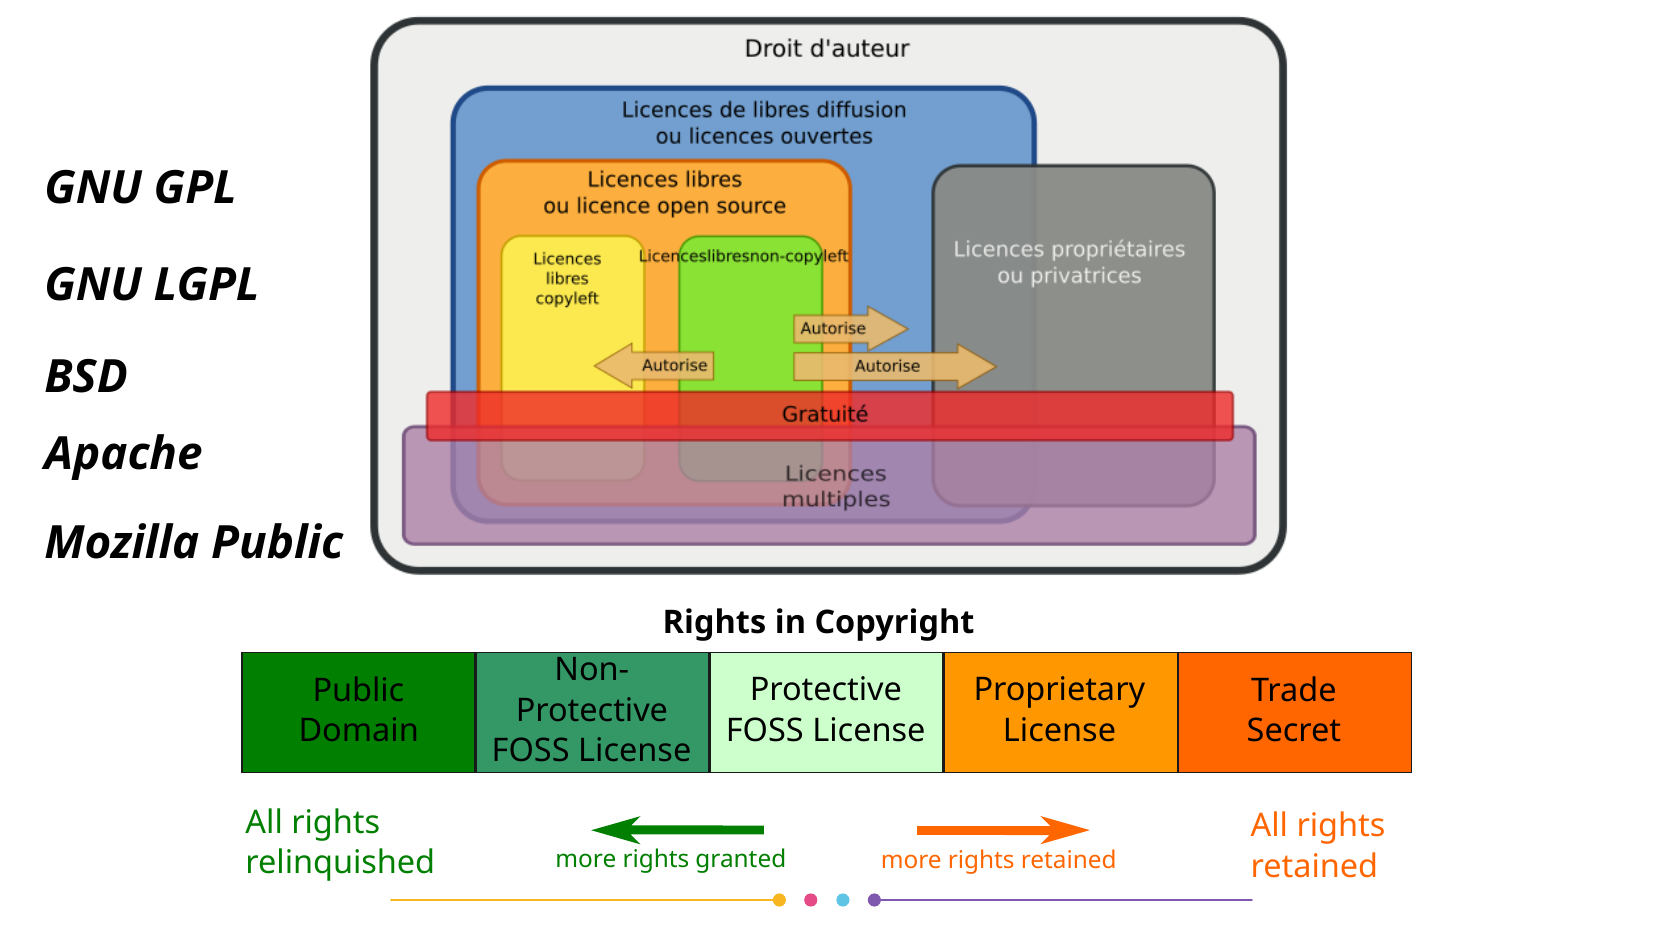

GNU GPL
GNU LGPL
BSD
Apache
Mozilla Public